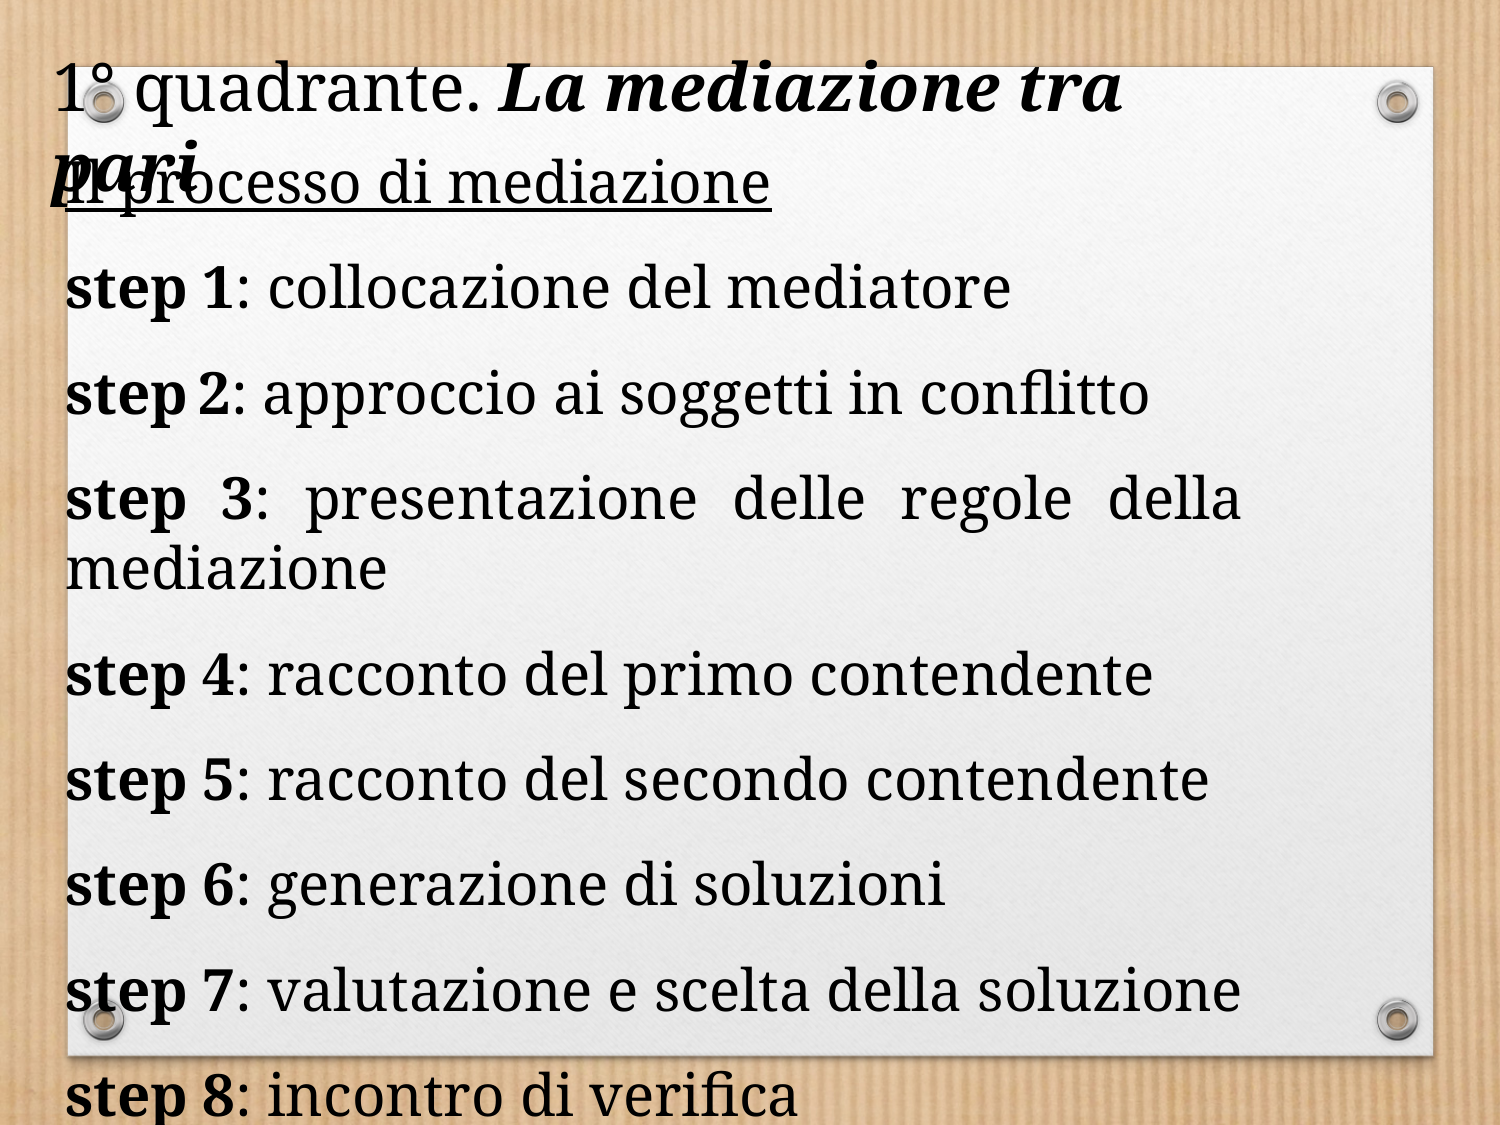

1° quadrante. La mediazione tra pari
Il processo di mediazione
step 1: collocazione del mediatore
step 2: approccio ai soggetti in conflitto
step 3: presentazione delle regole della mediazione
step 4: racconto del primo contendente
step 5: racconto del secondo contendente
step 6: generazione di soluzioni
step 7: valutazione e scelta della soluzione
step 8: incontro di verifica